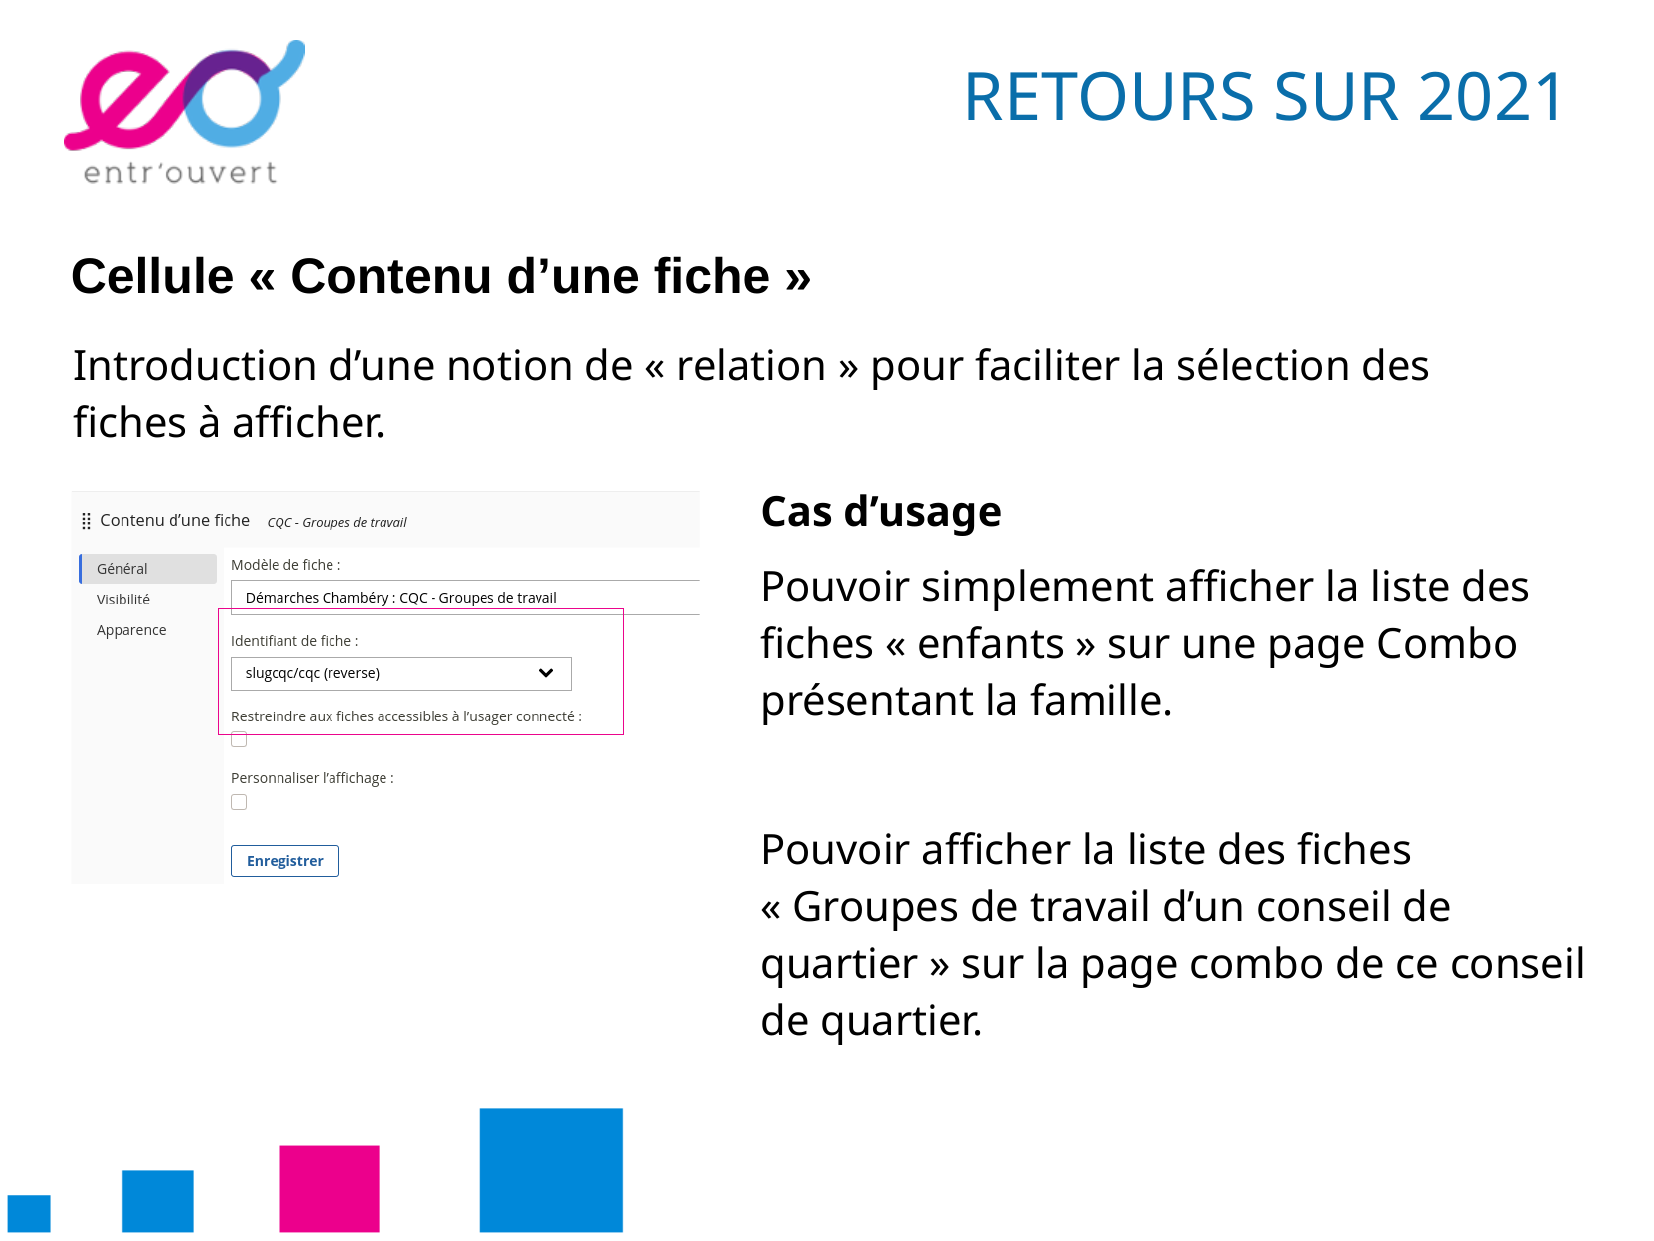

# retours sur 2021
Cellule « Contenu d’une fiche »
Introduction d’une notion de « relation » pour faciliter la sélection des fiches à afficher.
Cas d’usage
Pouvoir simplement afficher la liste des fiches « enfants » sur une page Combo présentant la famille.
Pouvoir afficher la liste des fiches « Groupes de travail d’un conseil de quartier » sur la page combo de ce conseil de quartier.